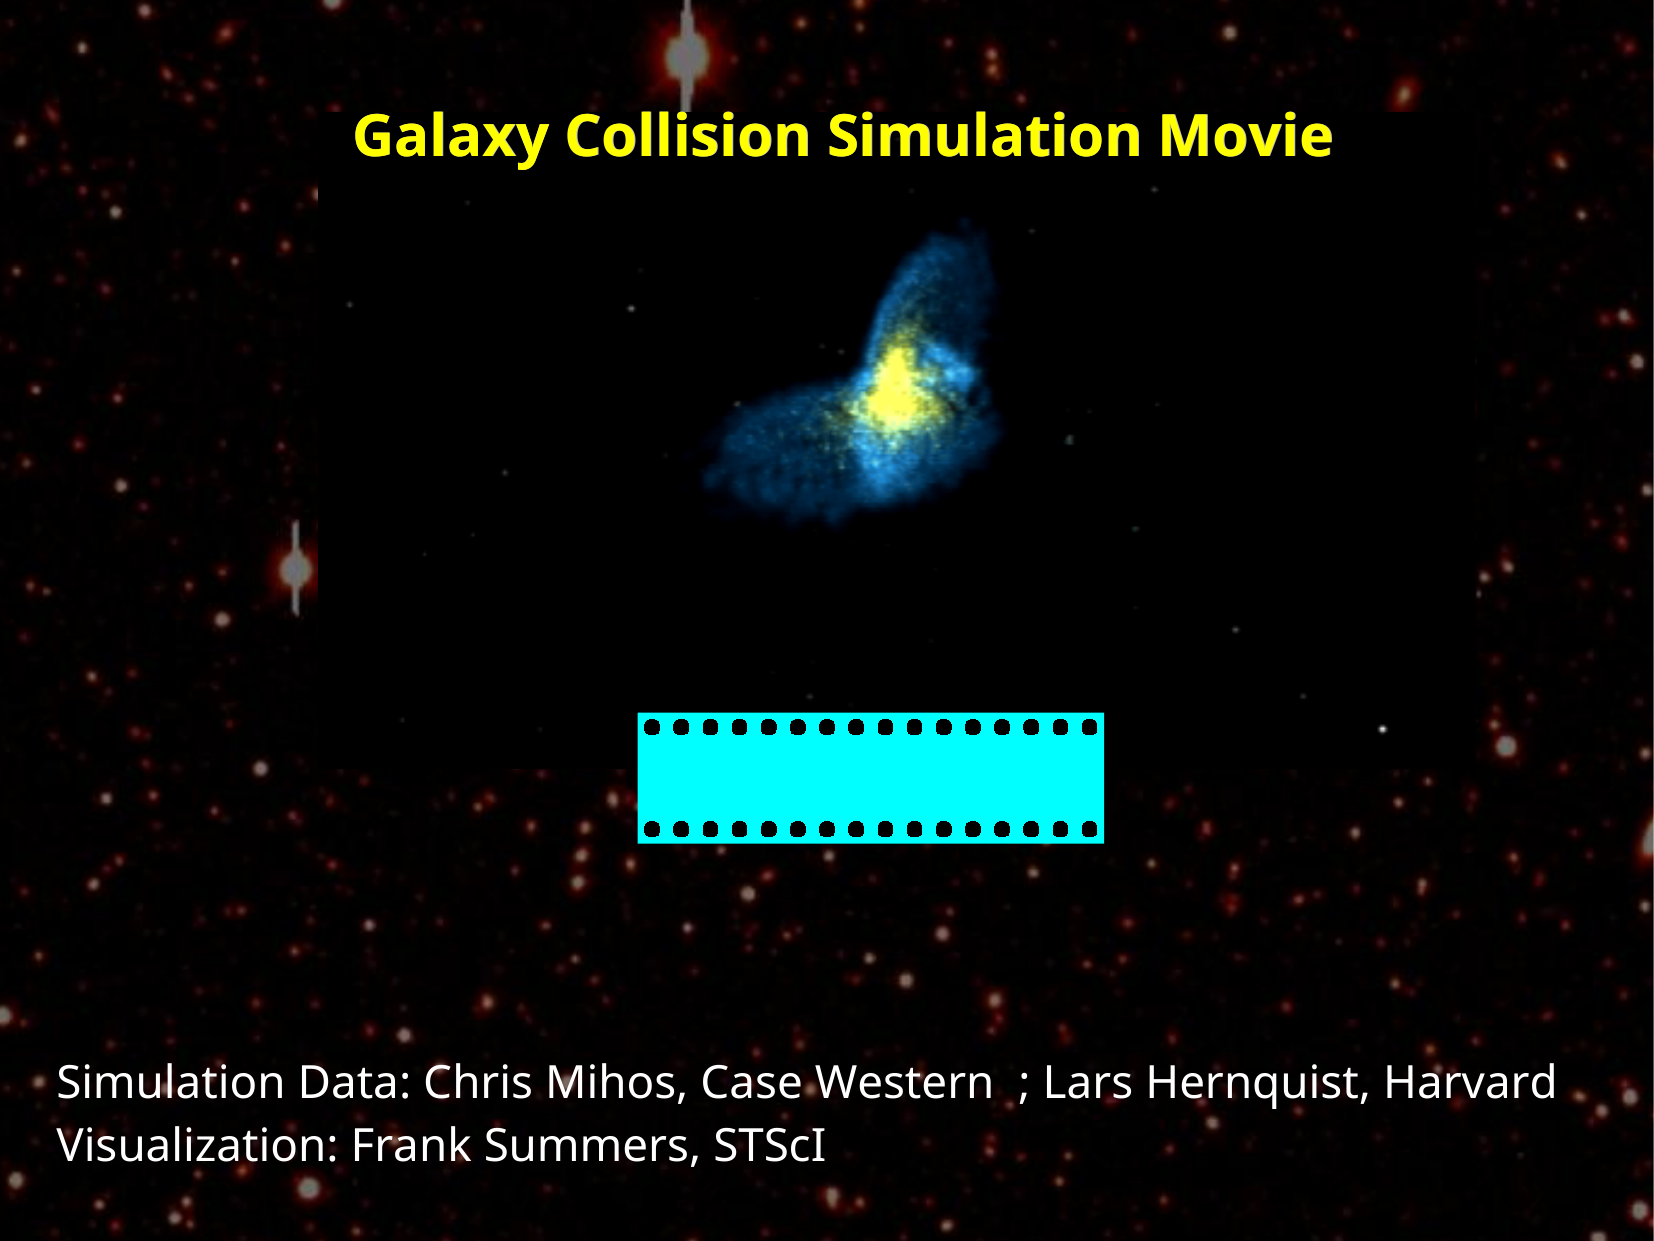

Galaxy Collision Simulation Movie
Simulation Data: Chris Mihos, Case Western ; Lars Hernquist, Harvard
Visualization: Frank Summers, STScI